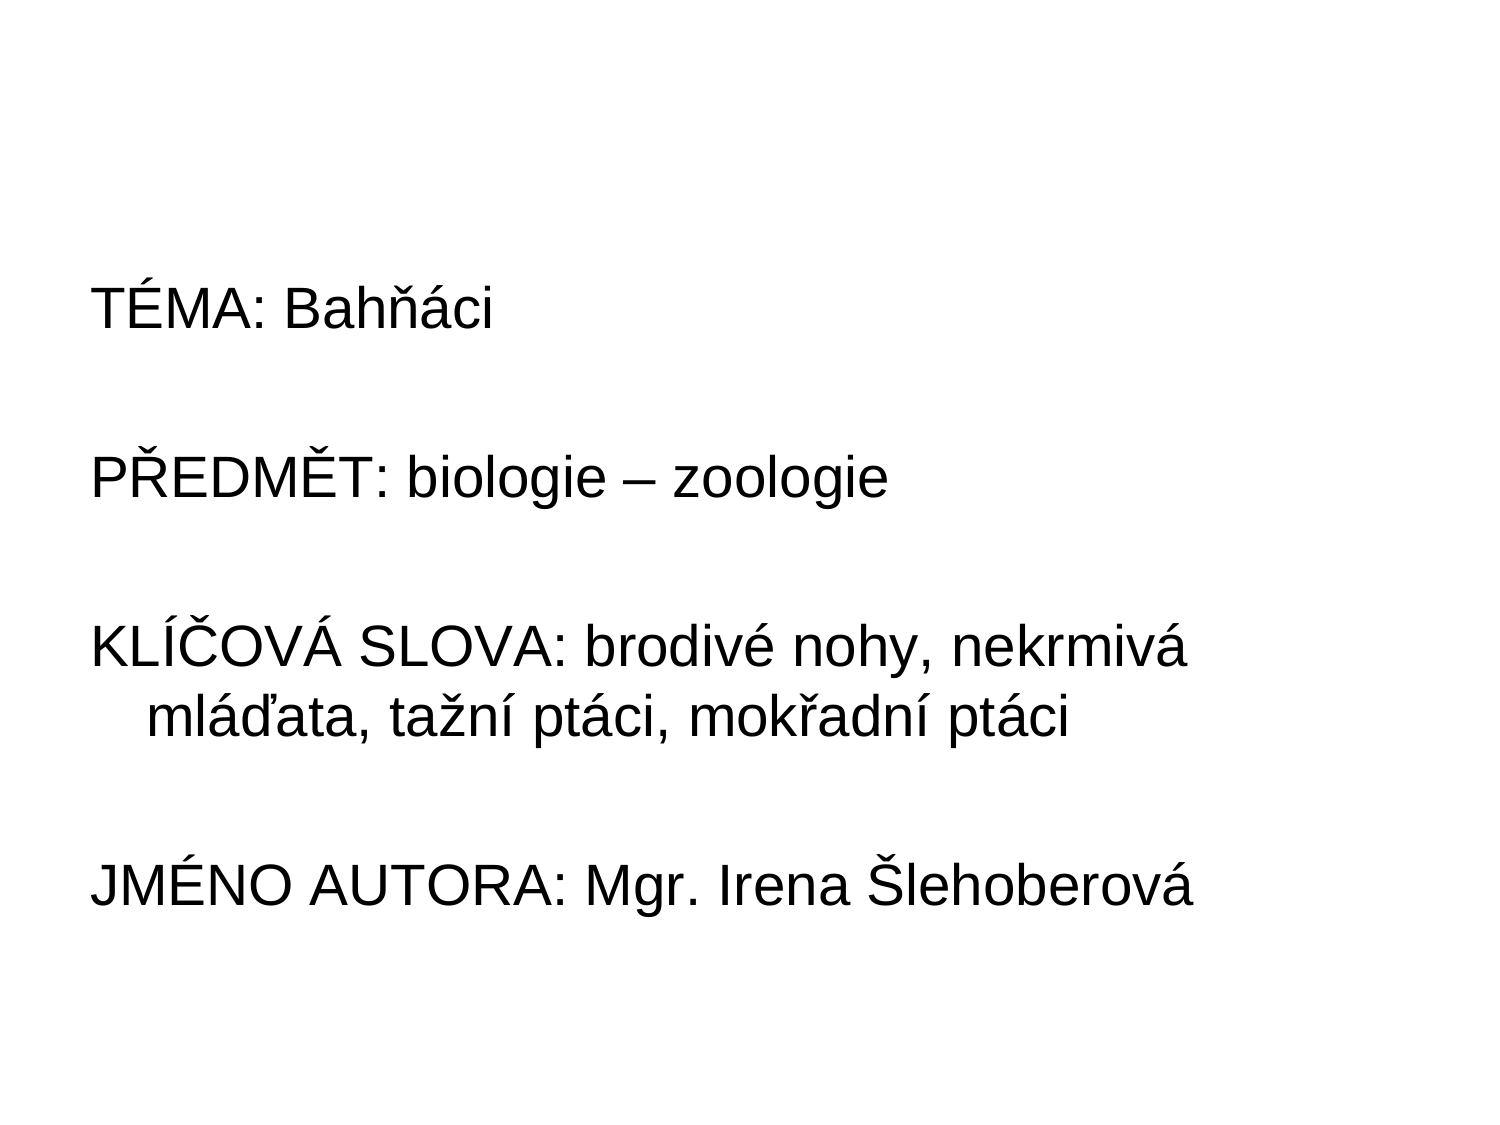

# TÉMA: Bahňáci
PŘEDMĚT: biologie – zoologie
KLÍČOVÁ SLOVA: brodivé nohy, nekrmivá mláďata, tažní ptáci, mokřadní ptáci
JMÉNO AUTORA: Mgr. Irena Šlehoberová